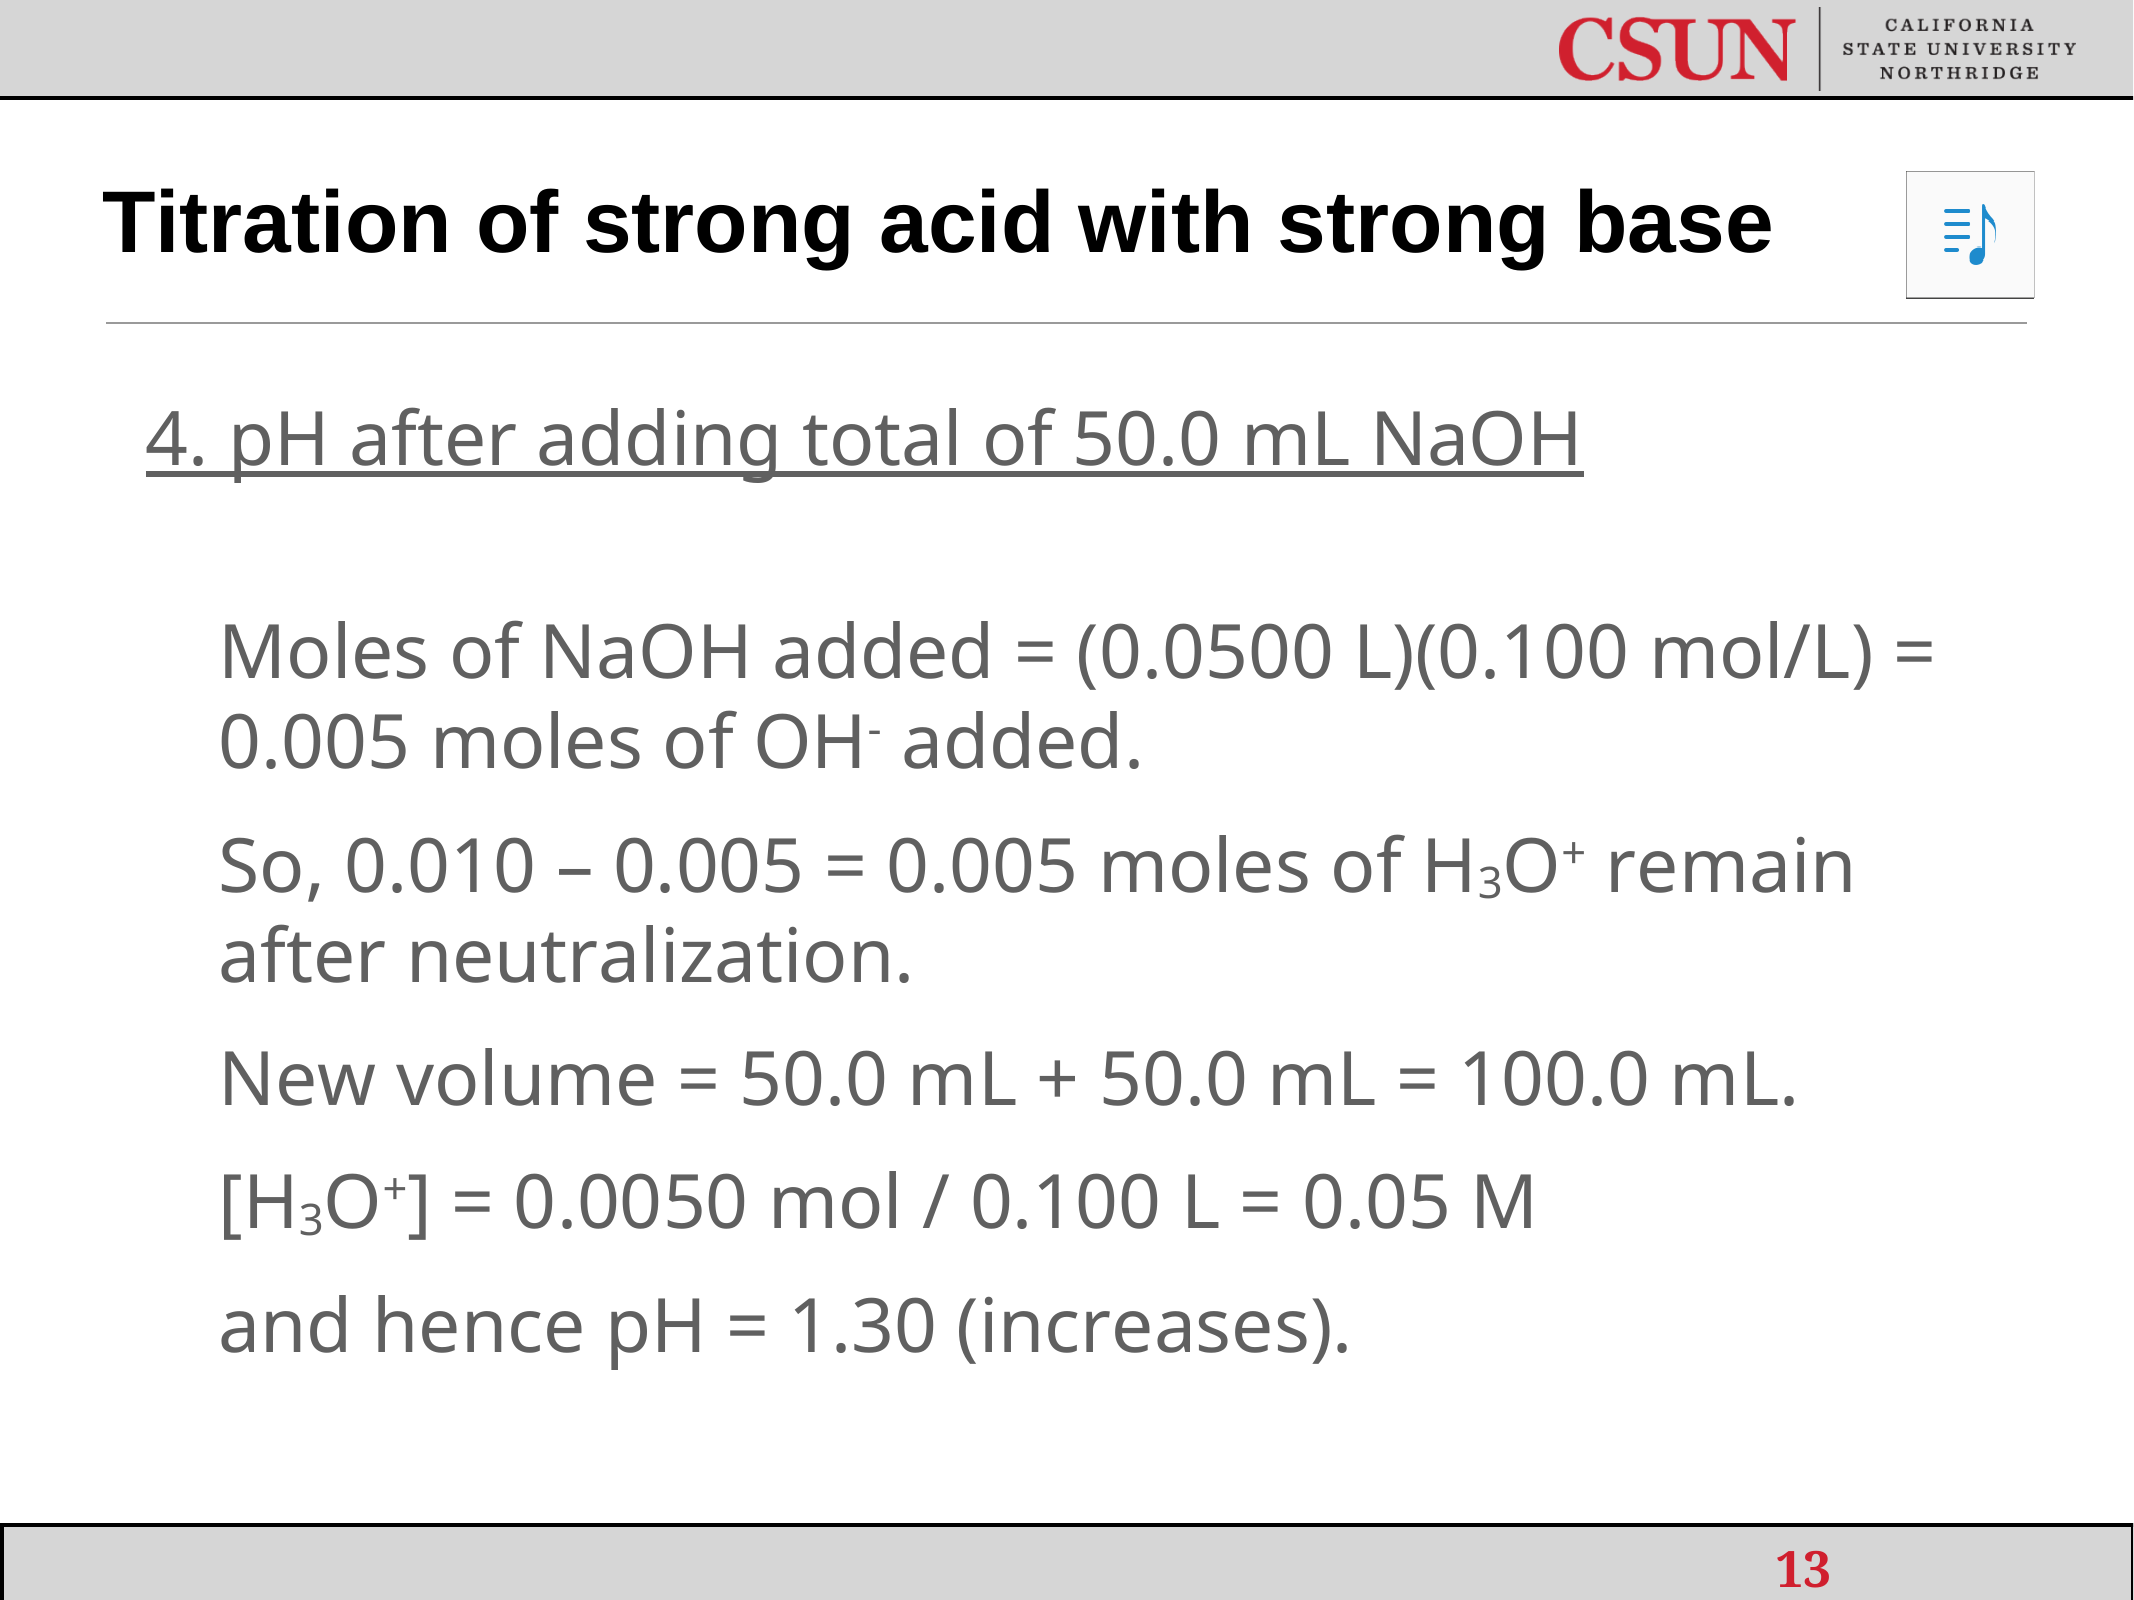

# Titration of strong acid with strong base
4. pH after adding total of 50.0 mL NaOH
Moles of NaOH added = (0.0500 L)(0.100 mol/L) = 0.005 moles of OH- added.
So, 0.010 – 0.005 = 0.005 moles of H3O+ remain after neutralization.
New volume = 50.0 mL + 50.0 mL = 100.0 mL.
[H3O+] = 0.0050 mol / 0.100 L = 0.05 M
and hence pH = 1.30 (increases).
13